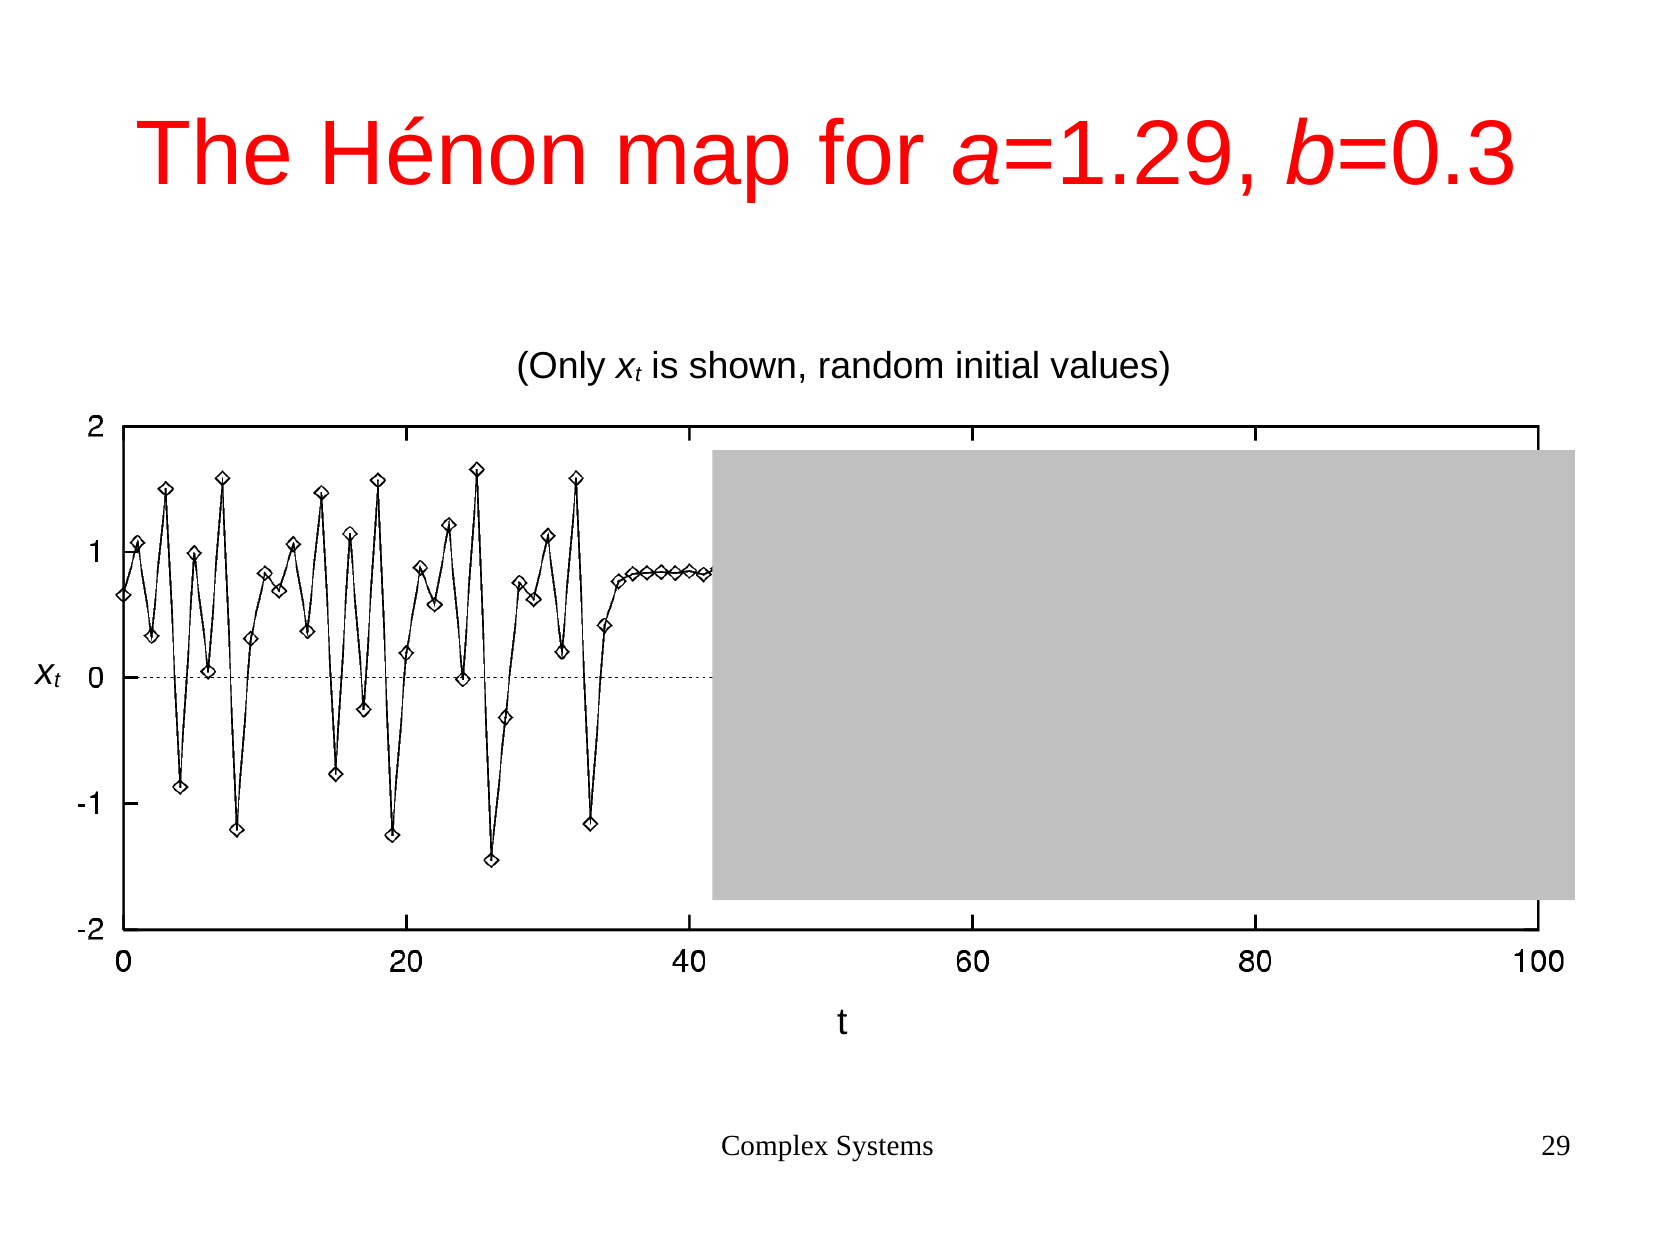

# The Hénon map for a=1.29, b=0.3
(Only xt is shown, random initial values)
xt
t
Complex Systems
29